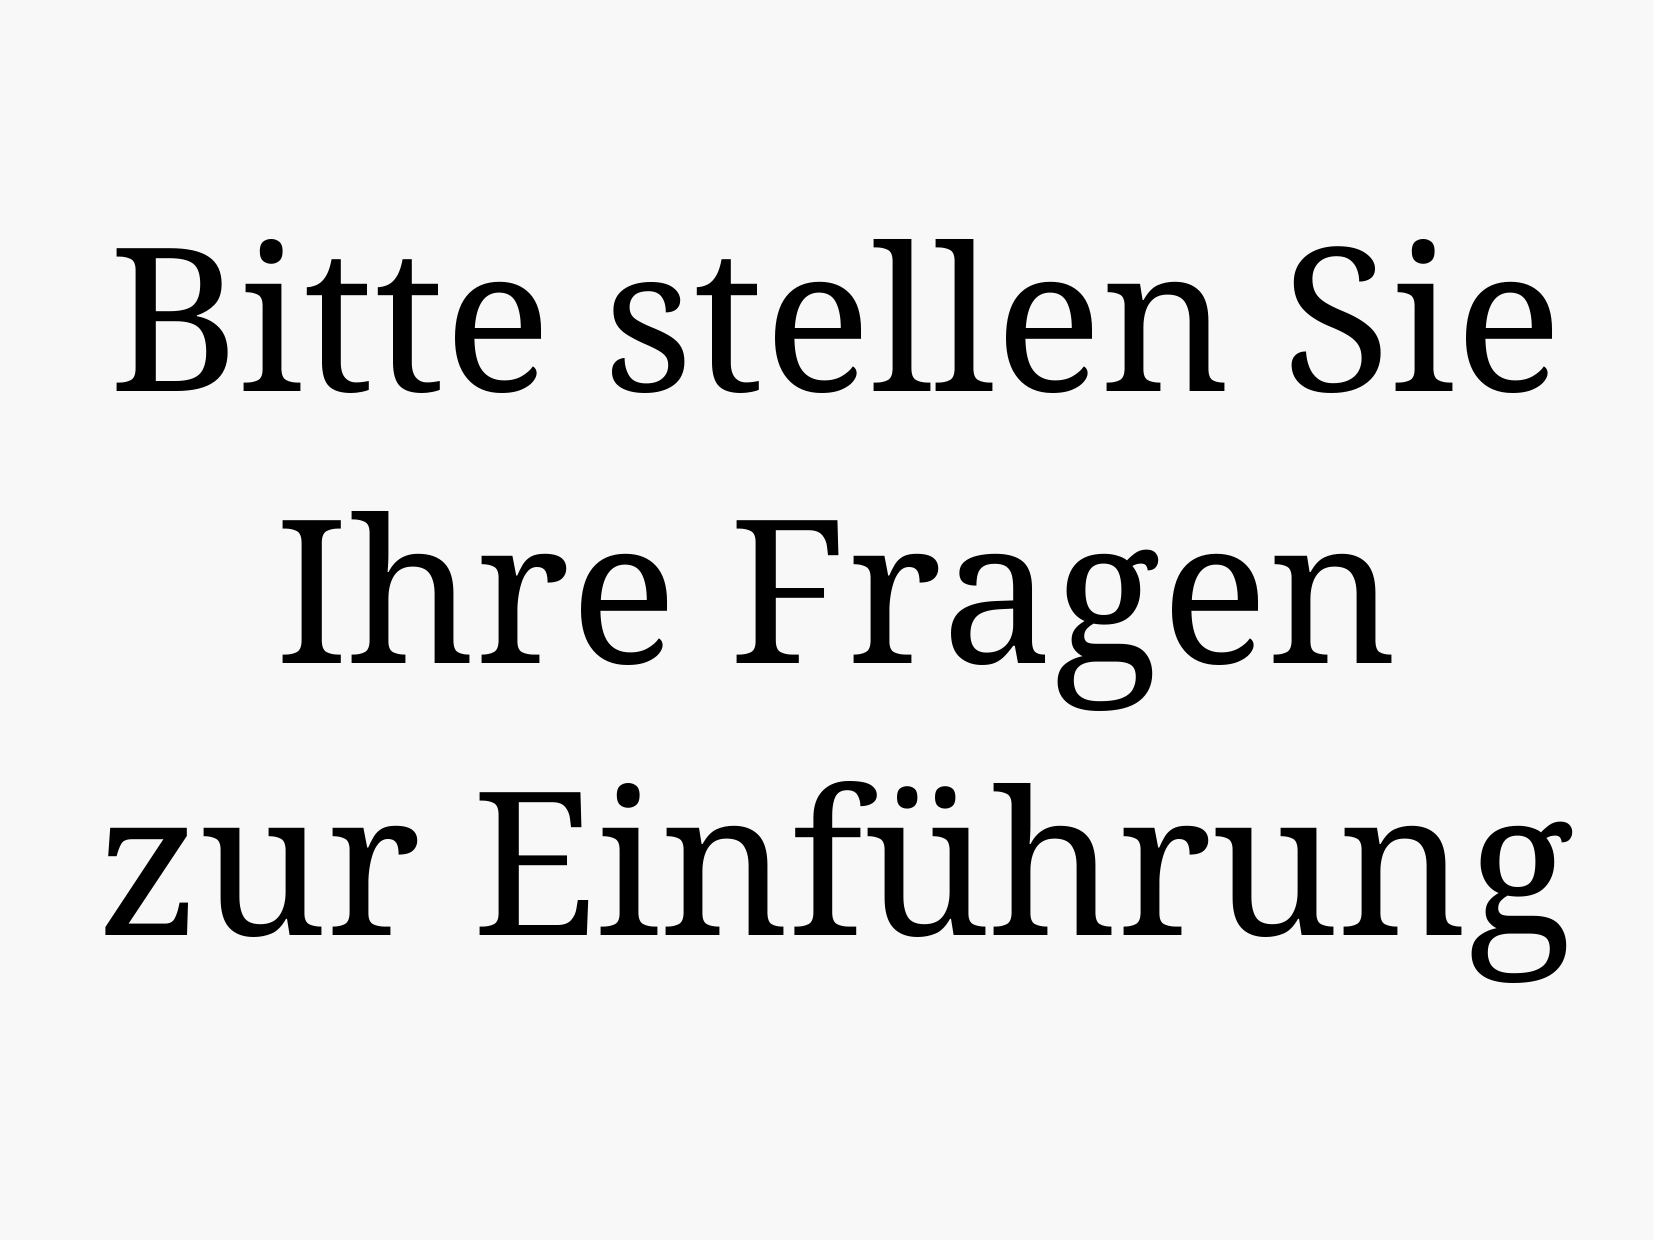

Bitte stellen Sie
Ihre Fragen
zur Einführung